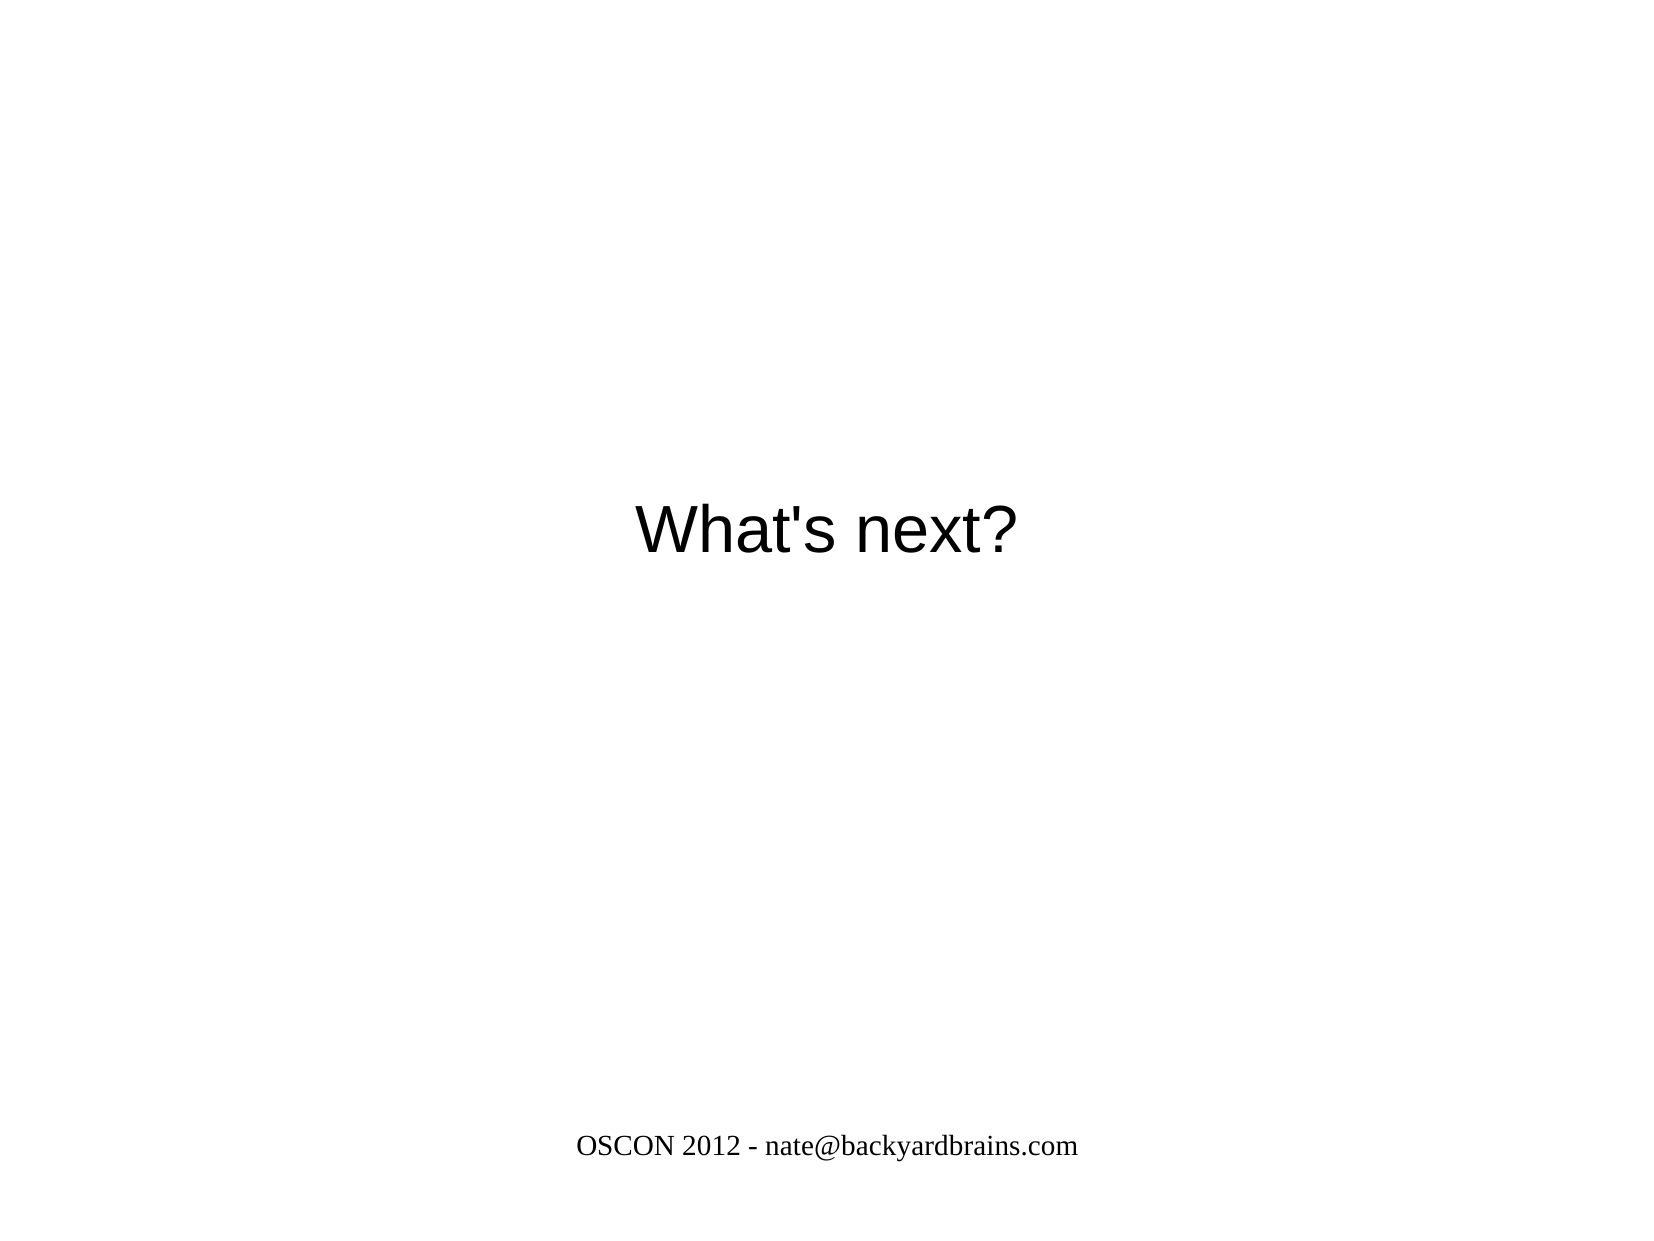

# What's next?
OSCON 2012 - nate@backyardbrains.com